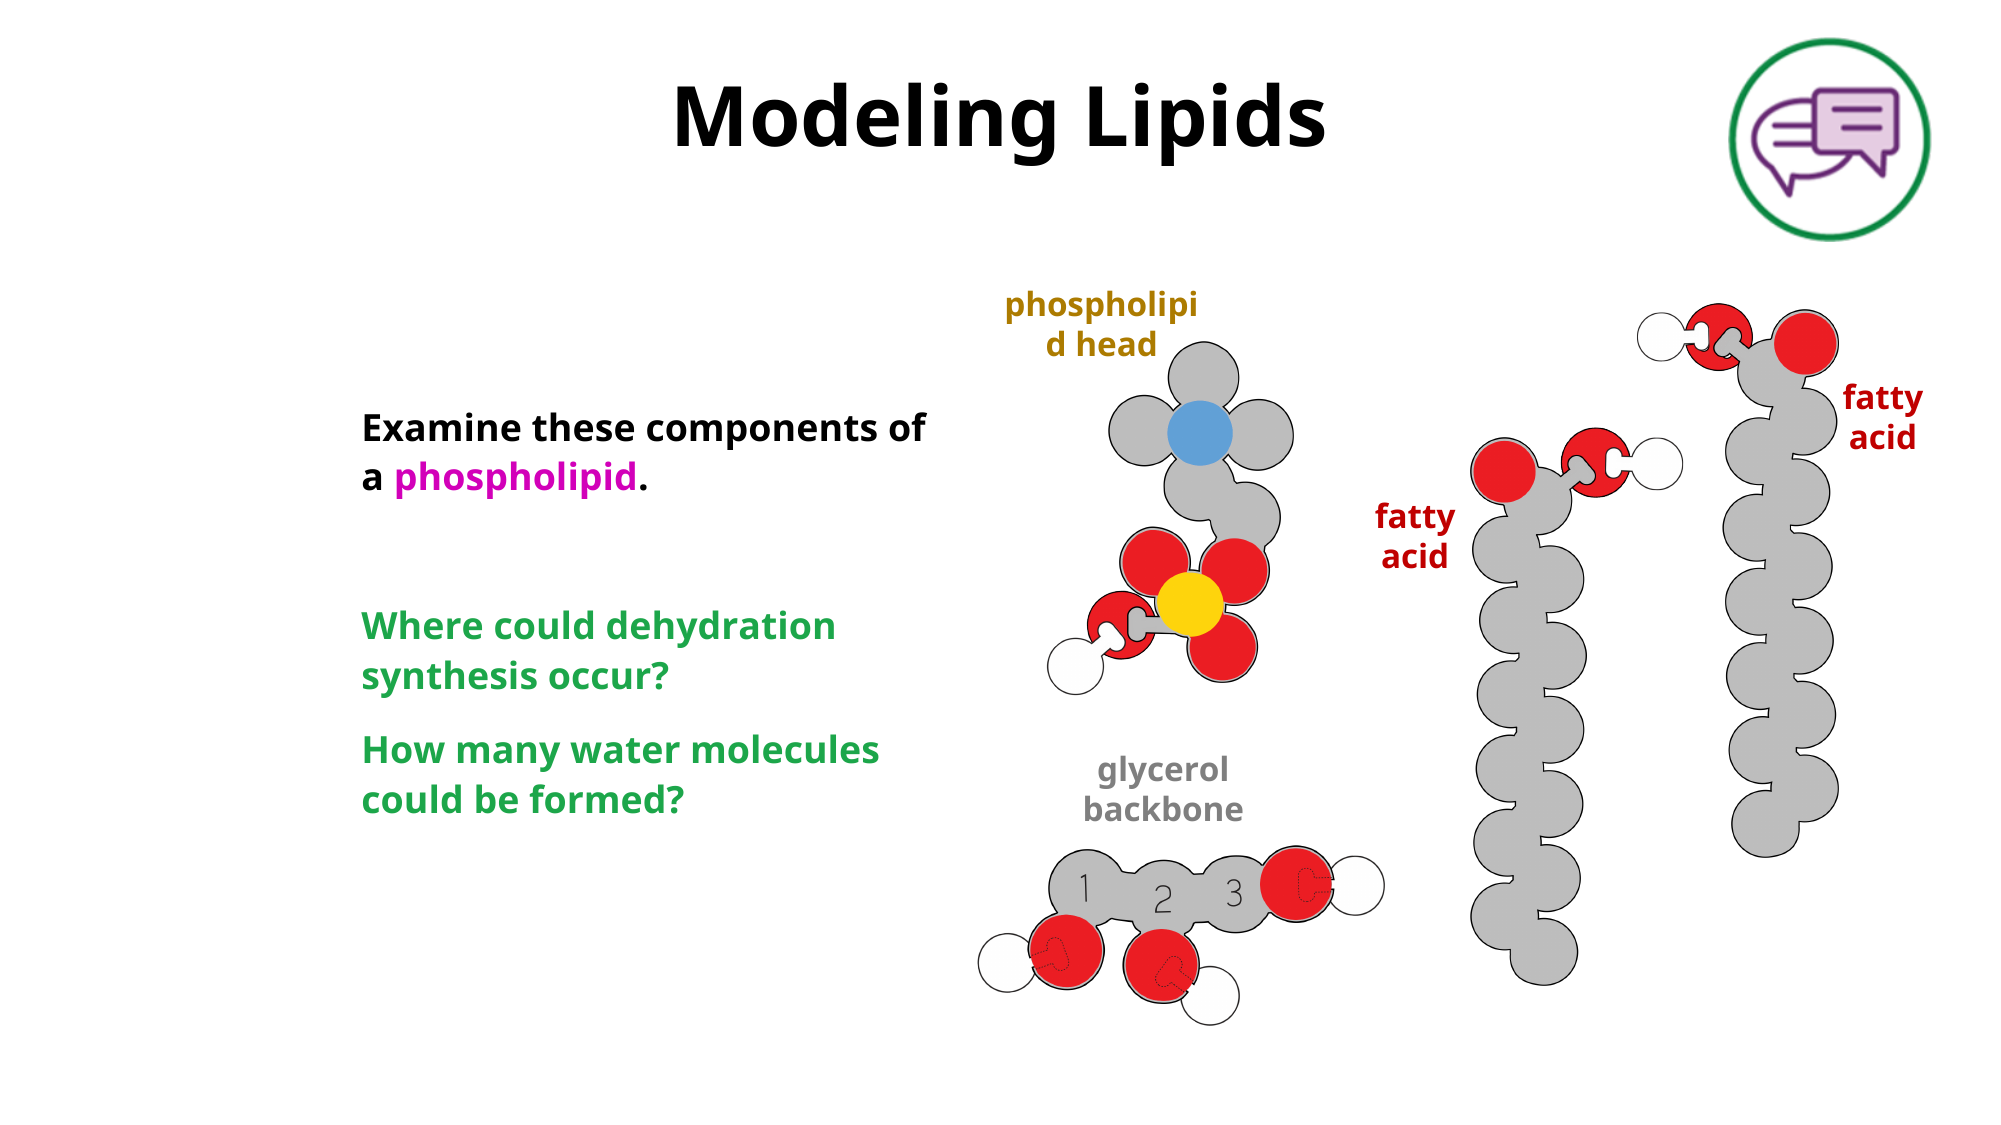

Modeling Lipids
phospholipid head
fatty
acid
Examine these components of a phospholipid.
Where could dehydration synthesis occur?
How many water molecules could be formed?
fatty
acid
glycerol backbone